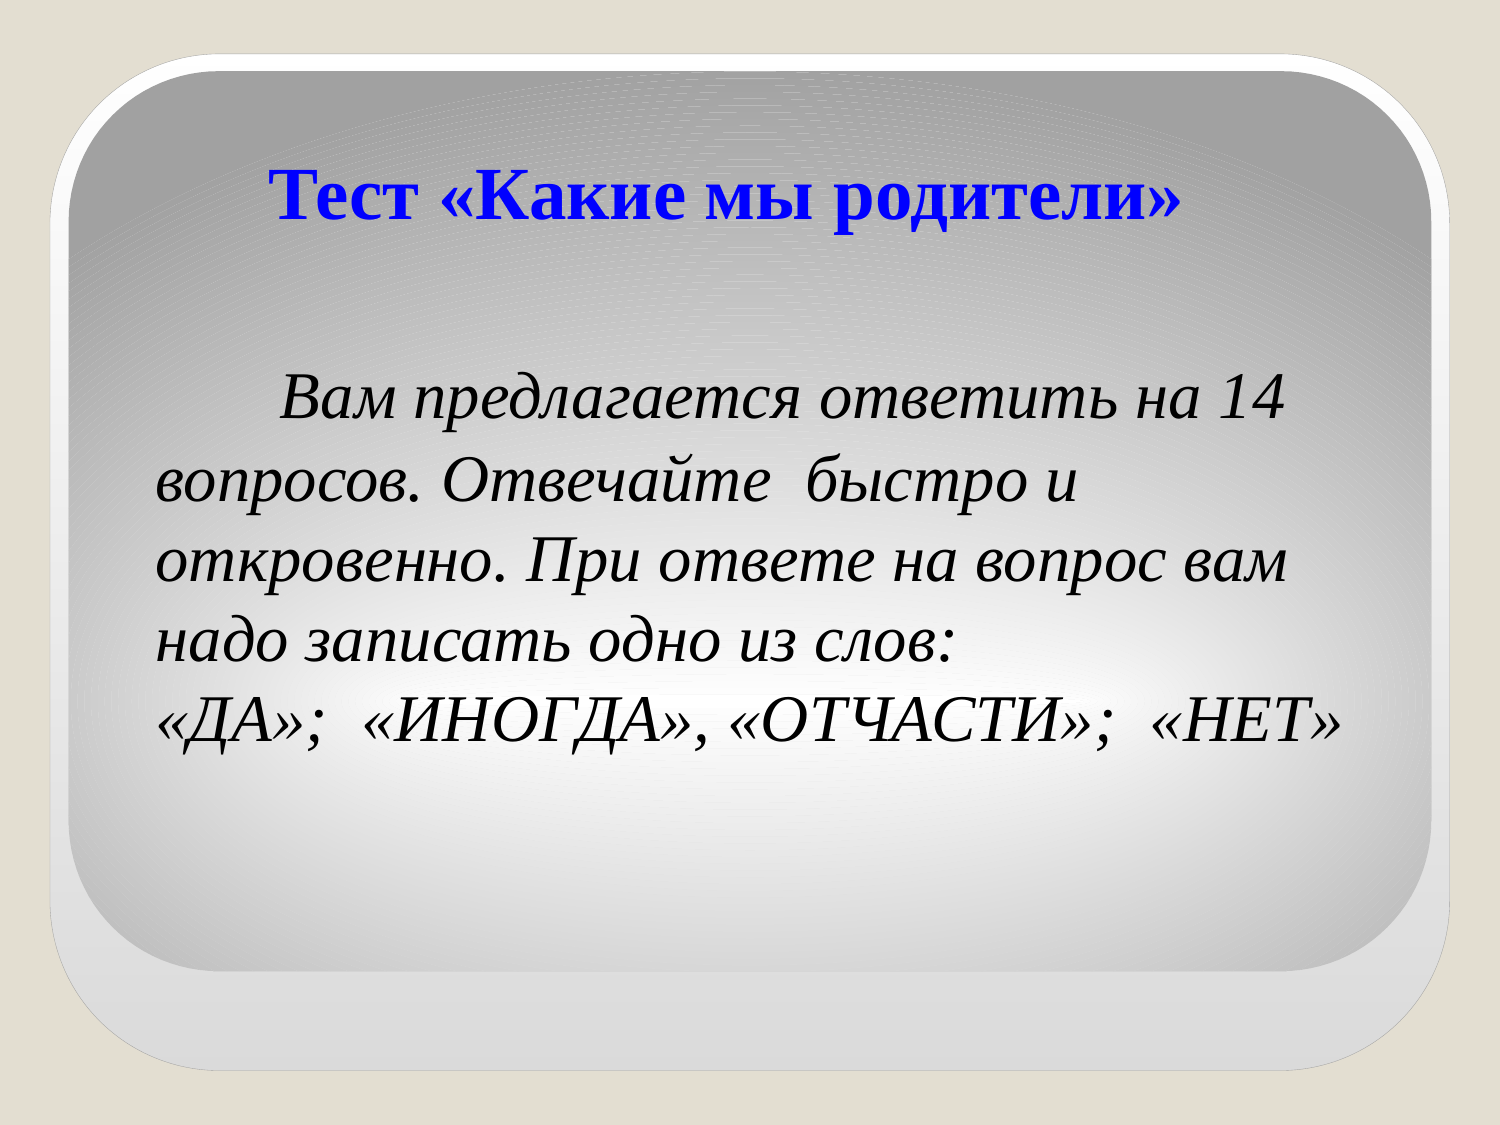

# Тест «Какие мы родители» Вам предлагается ответить на 14 вопросов. Отвечайте быстро и откровенно. При ответе на вопрос вам надо записать одно из слов: «ДА»; «ИНОГДА», «ОТЧАСТИ»; «НЕТ»